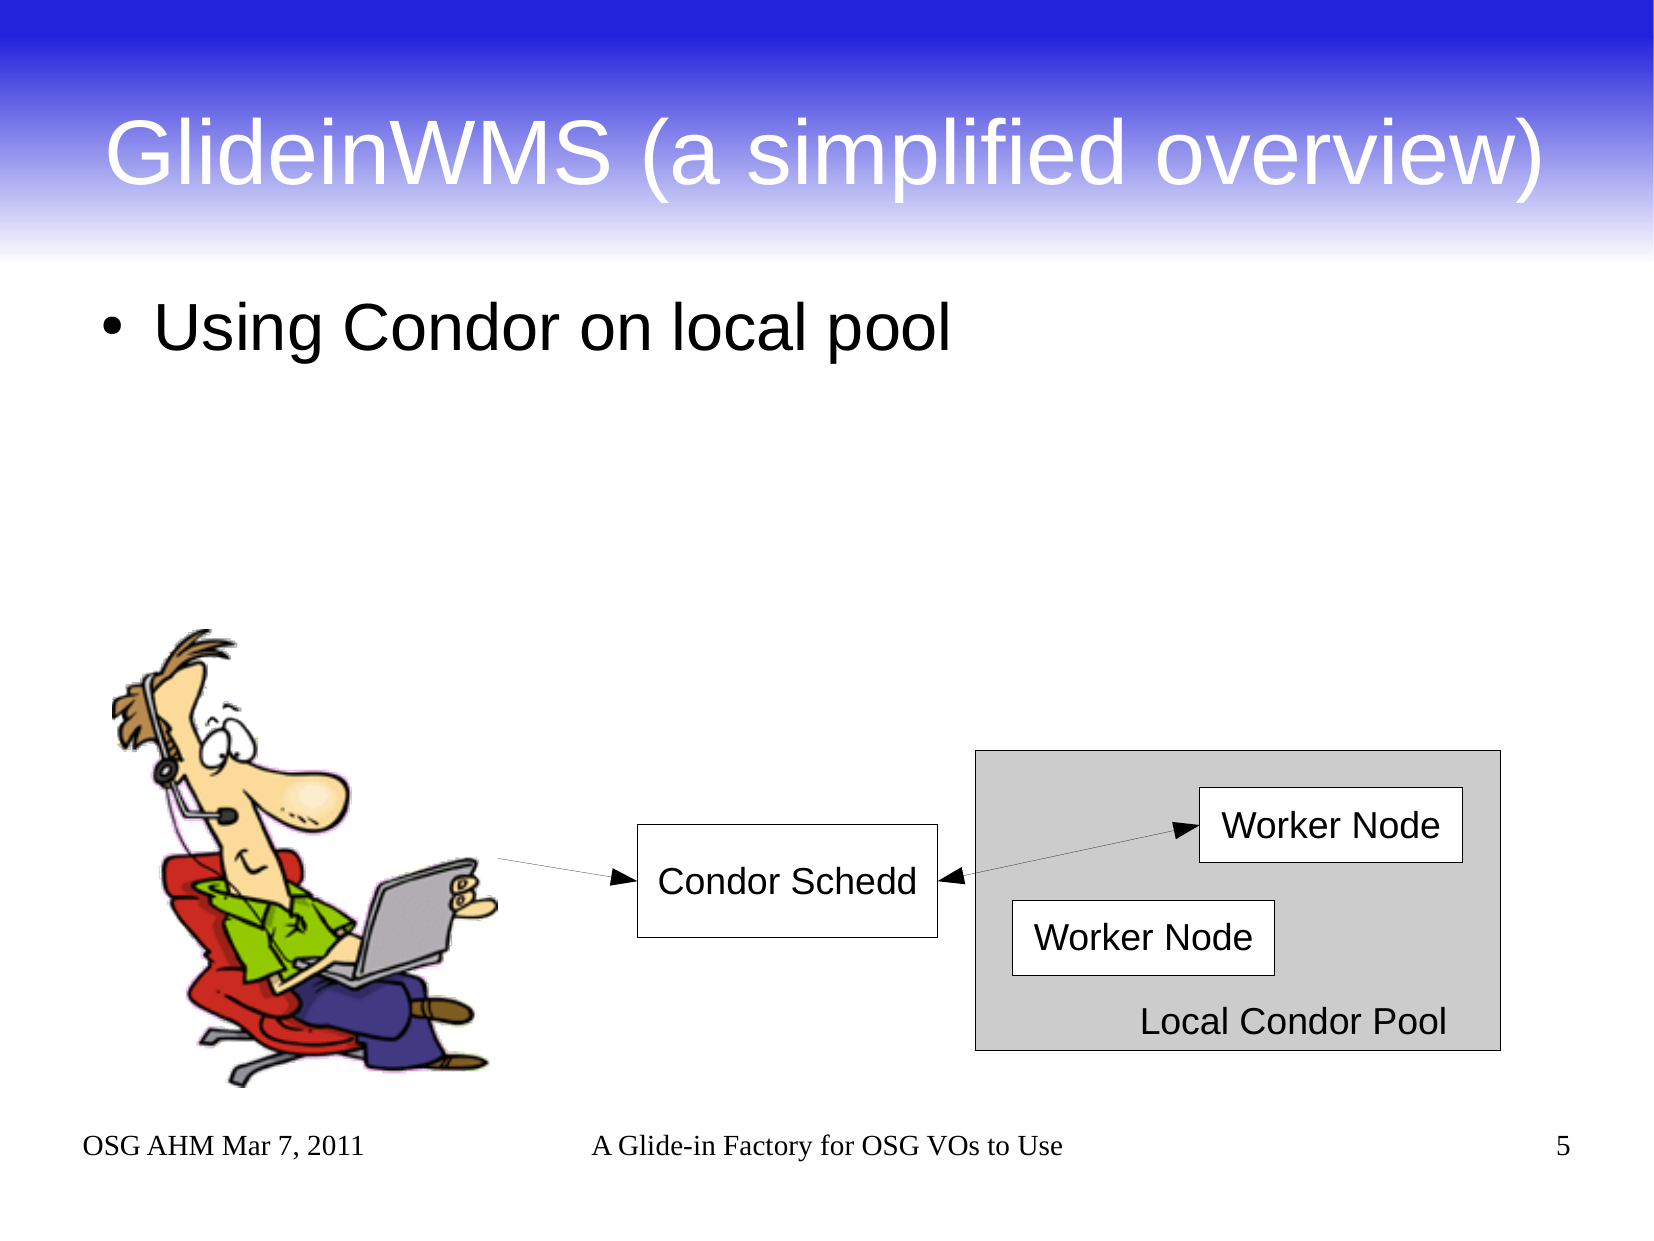

GlideinWMS (a simplified overview)
# Using Condor on local pool
Worker Node
Condor Schedd
Worker Node
Local Condor Pool
OSG AHM Mar 7, 2011
A Glide-in Factory for OSG VOs to Use
5